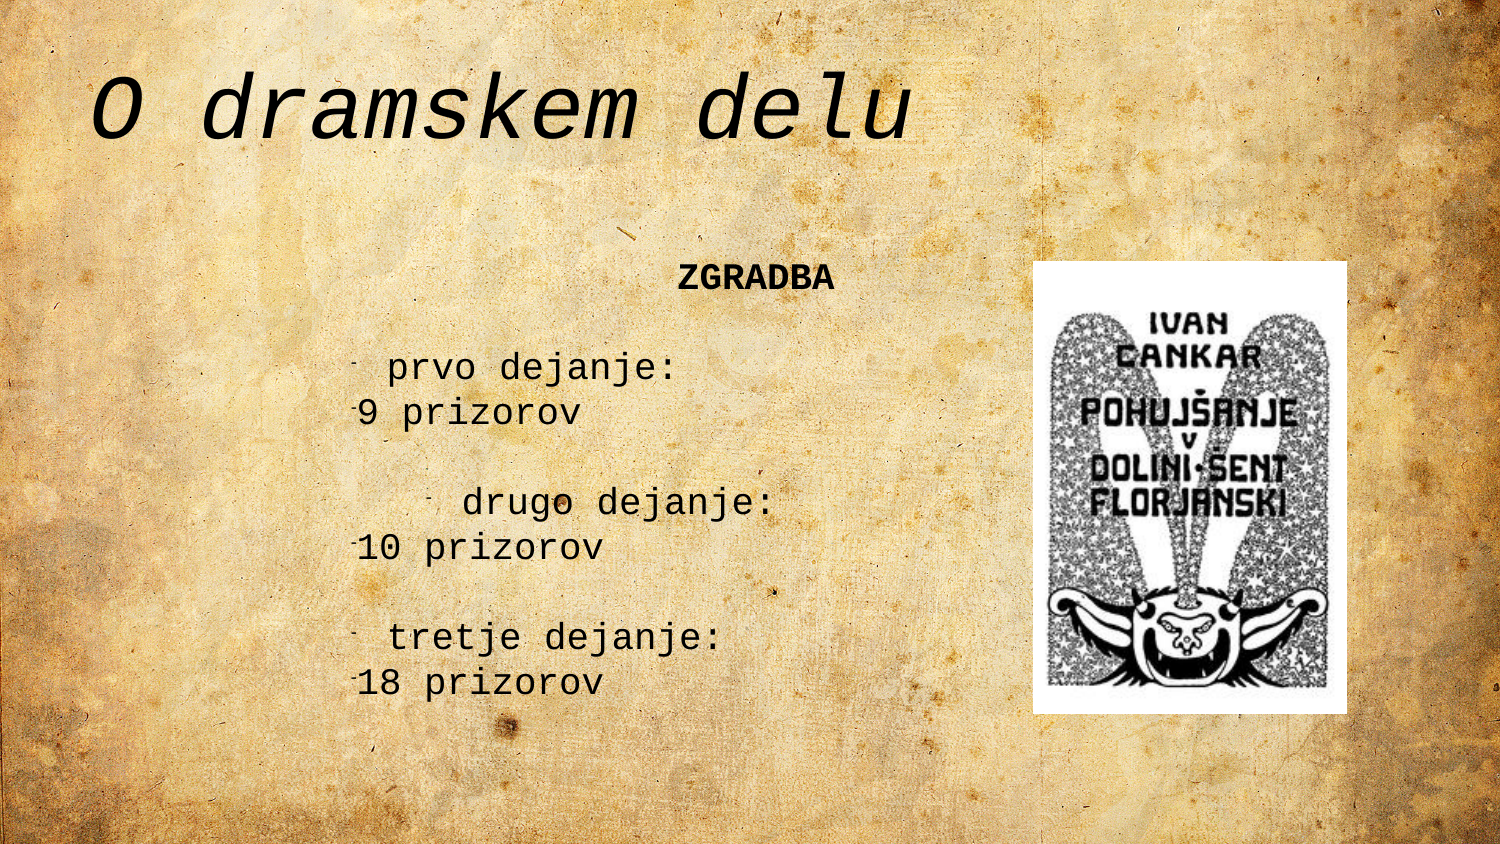

ZGRADBA
prvo dejanje:
9 prizorov
drugo dejanje:
10 prizorov
tretje dejanje:
18 prizorov